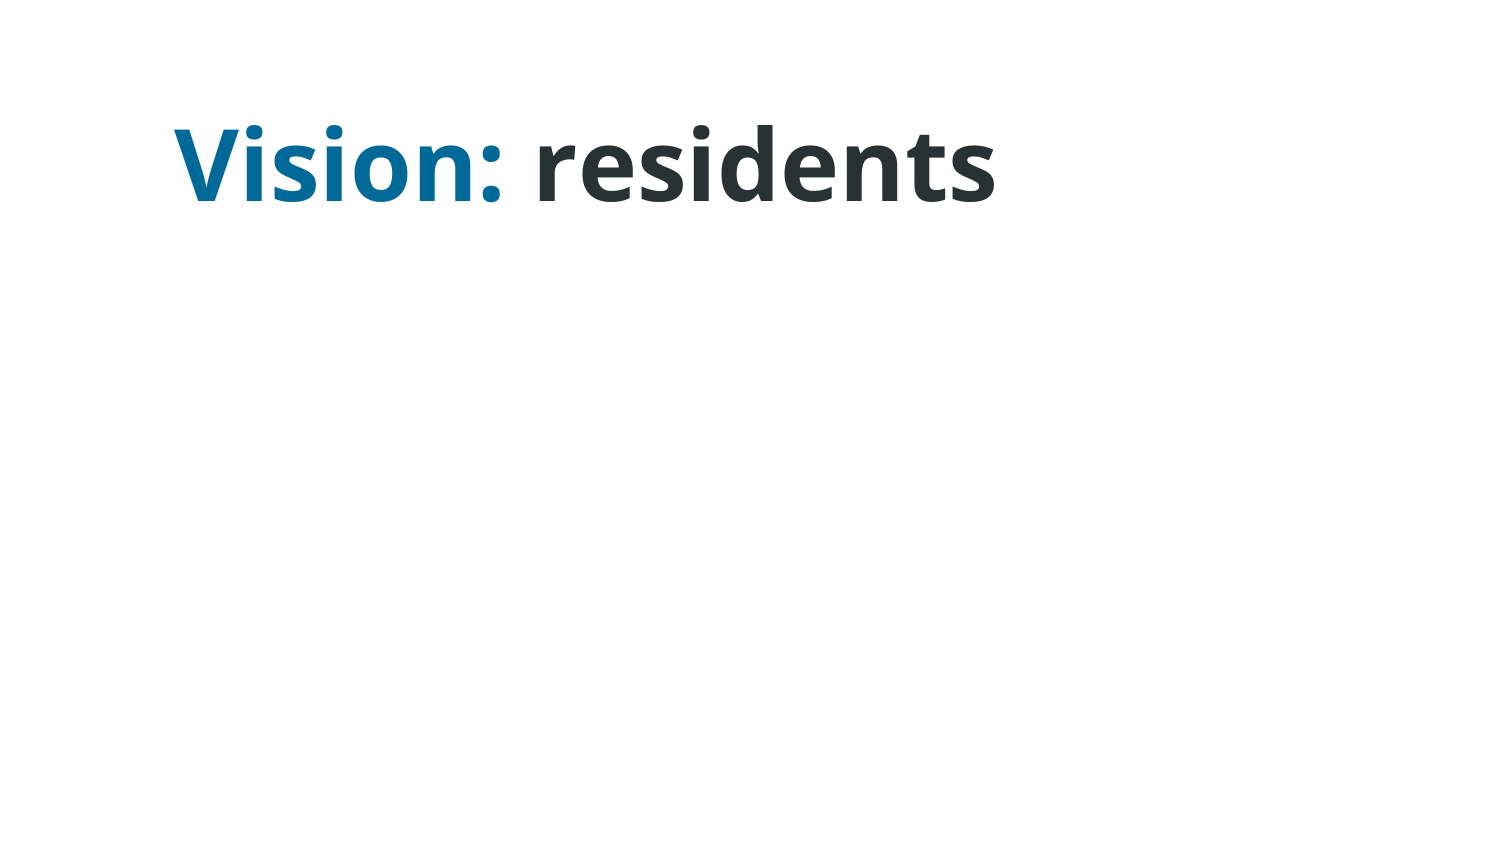

Vision: residents
# If I need a repair in my home (or in a communal area), I can easily and confidently find information about how to resolve my issue, request and book a repair and understand what will happen, and by when.